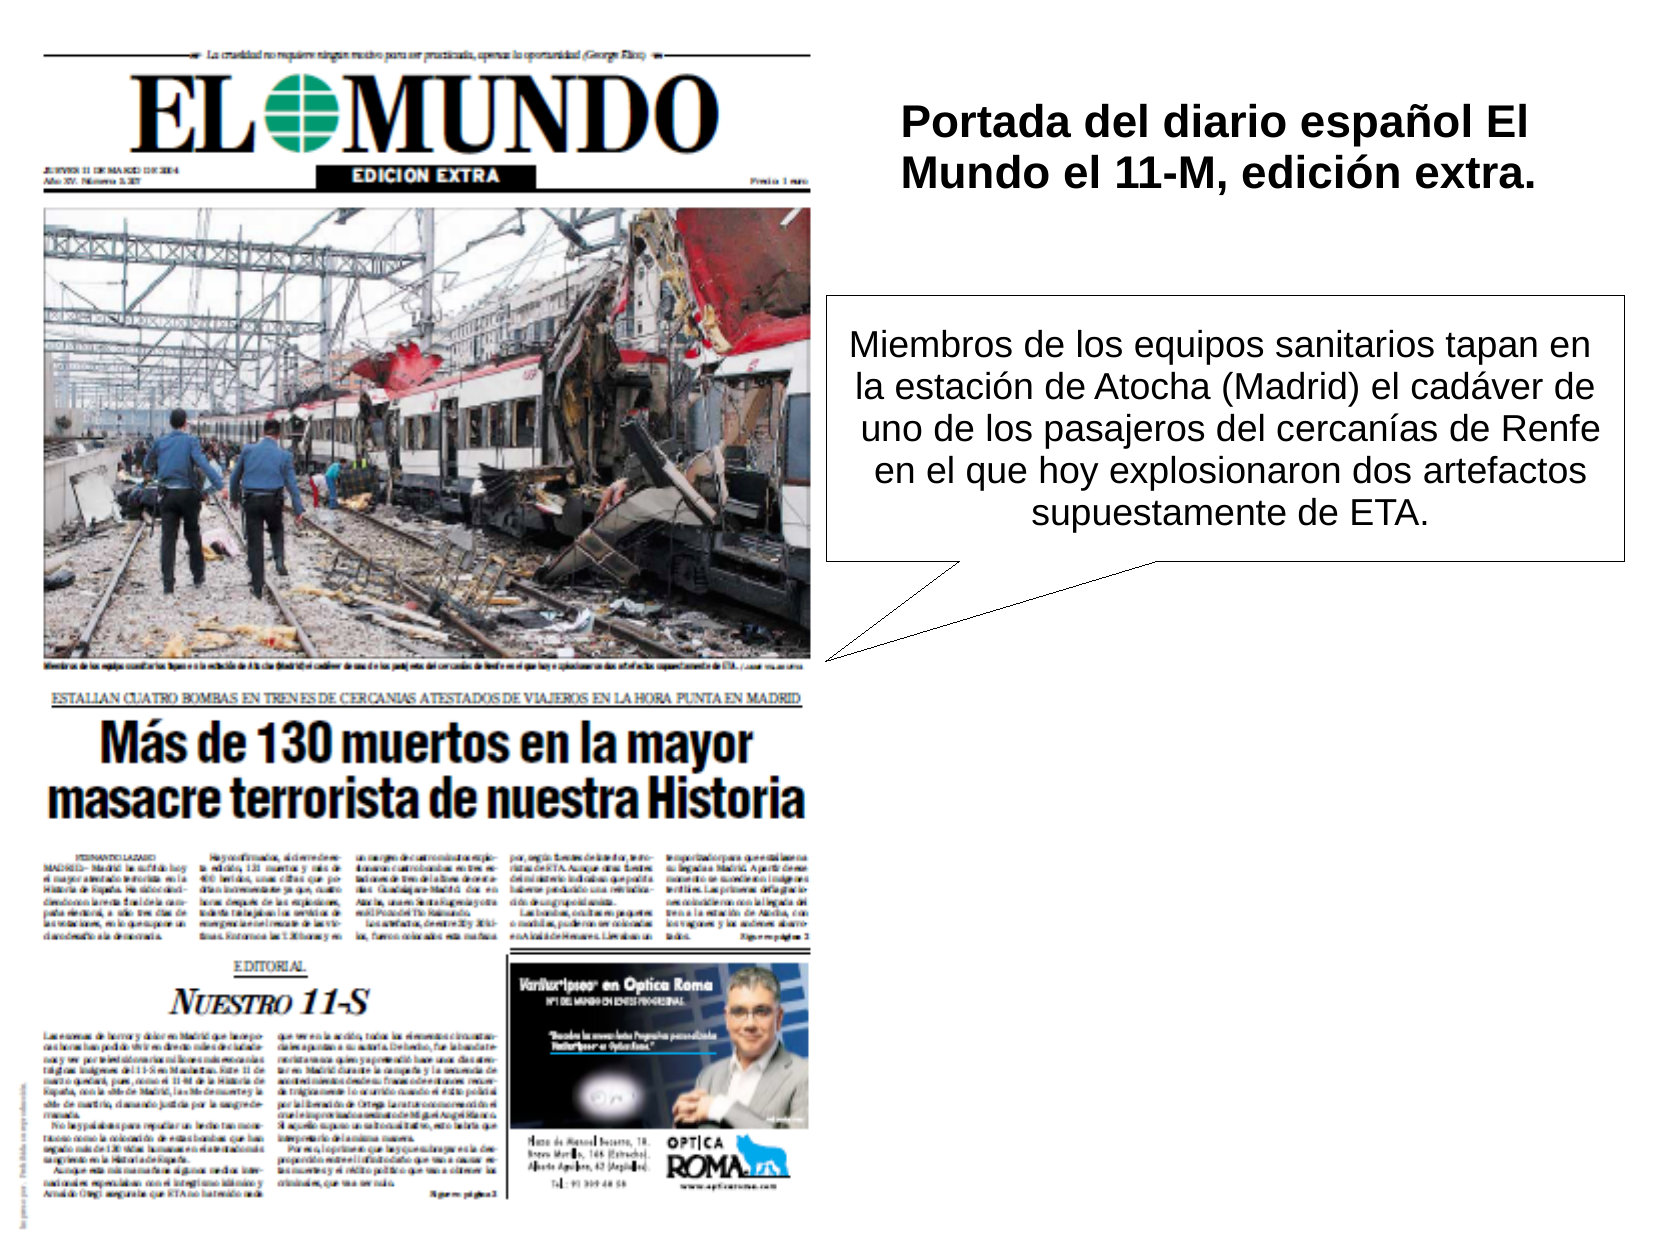

Portada del diario español El Mundo el 11-M, edición extra.
Miembros de los equipos sanitarios tapan en
la estación de Atocha (Madrid) el cadáver de
 uno de los pasajeros del cercanías de Renfe
 en el que hoy explosionaron dos artefactos
 supuestamente de ETA.